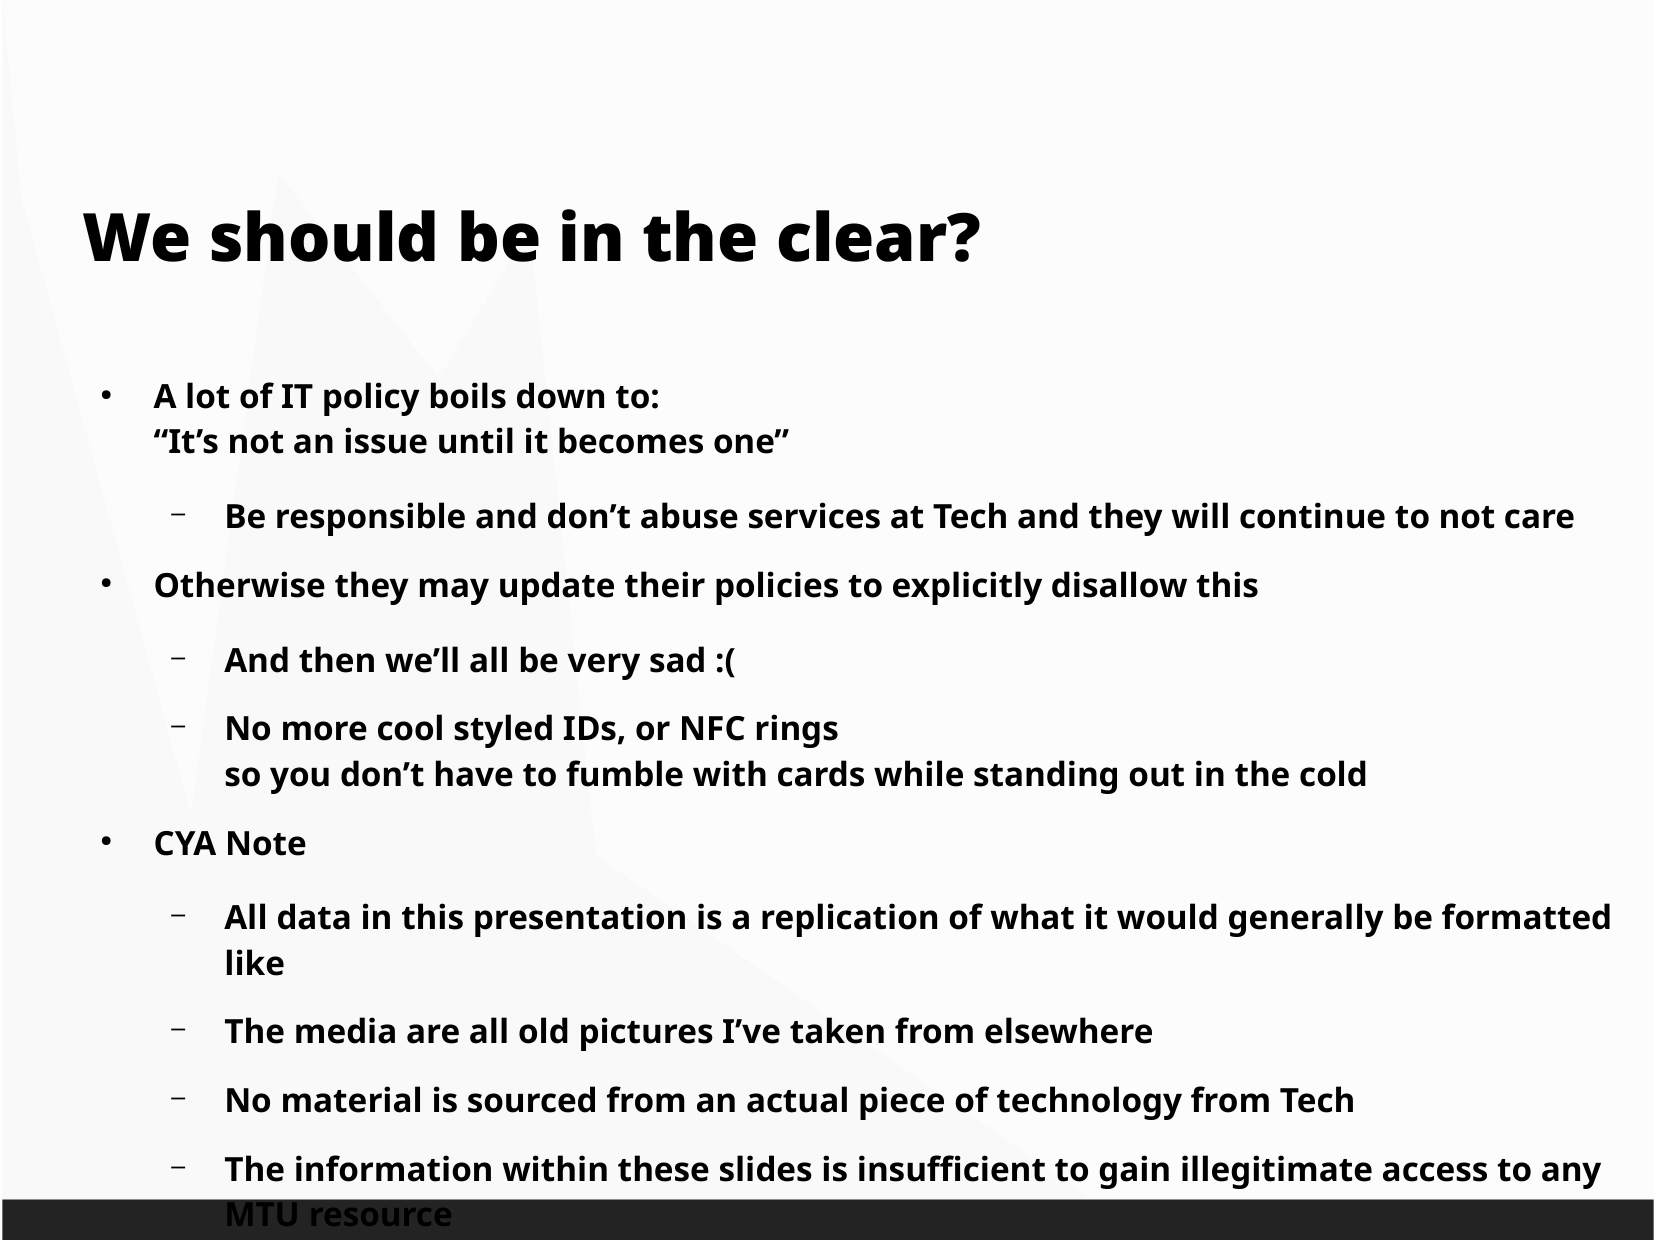

# We should be in the clear?
A lot of IT policy boils down to:
“It’s not an issue until it becomes one”
Be responsible and don’t abuse services at Tech and they will continue to not care
Otherwise they may update their policies to explicitly disallow this
And then we’ll all be very sad :(
No more cool styled IDs, or NFC rings
so you don’t have to fumble with cards while standing out in the cold
CYA Note
All data in this presentation is a replication of what it would generally be formatted like
The media are all old pictures I’ve taken from elsewhere
No material is sourced from an actual piece of technology from Tech
The information within these slides is insufficient to gain illegitimate access to any MTU resource